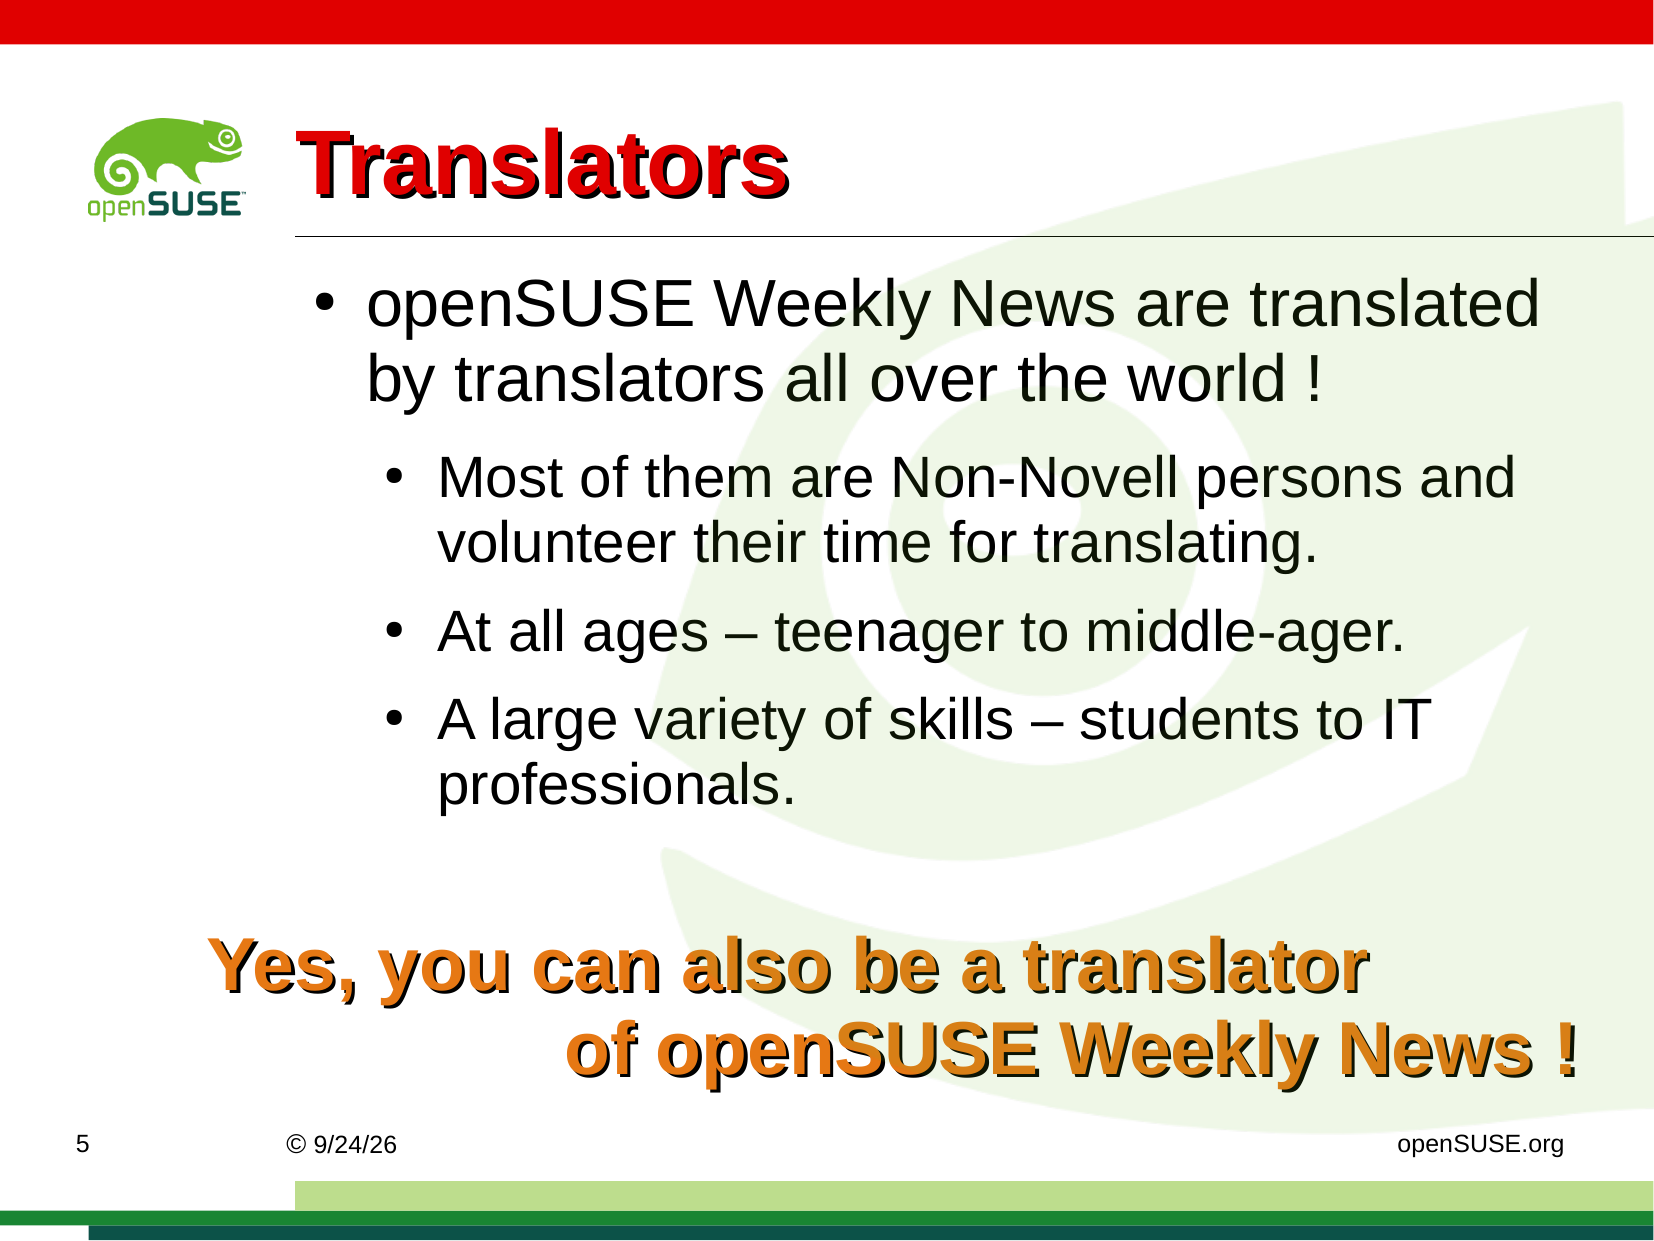

# Translators
openSUSE Weekly News are translated by translators all over the world !
Most of them are Non-Novell persons and volunteer their time for translating.
At all ages – teenager to middle-ager.
A large variety of skills – students to IT professionals.
Yes, you can also be a translator
of openSUSE Weekly News !
openSUSE.org